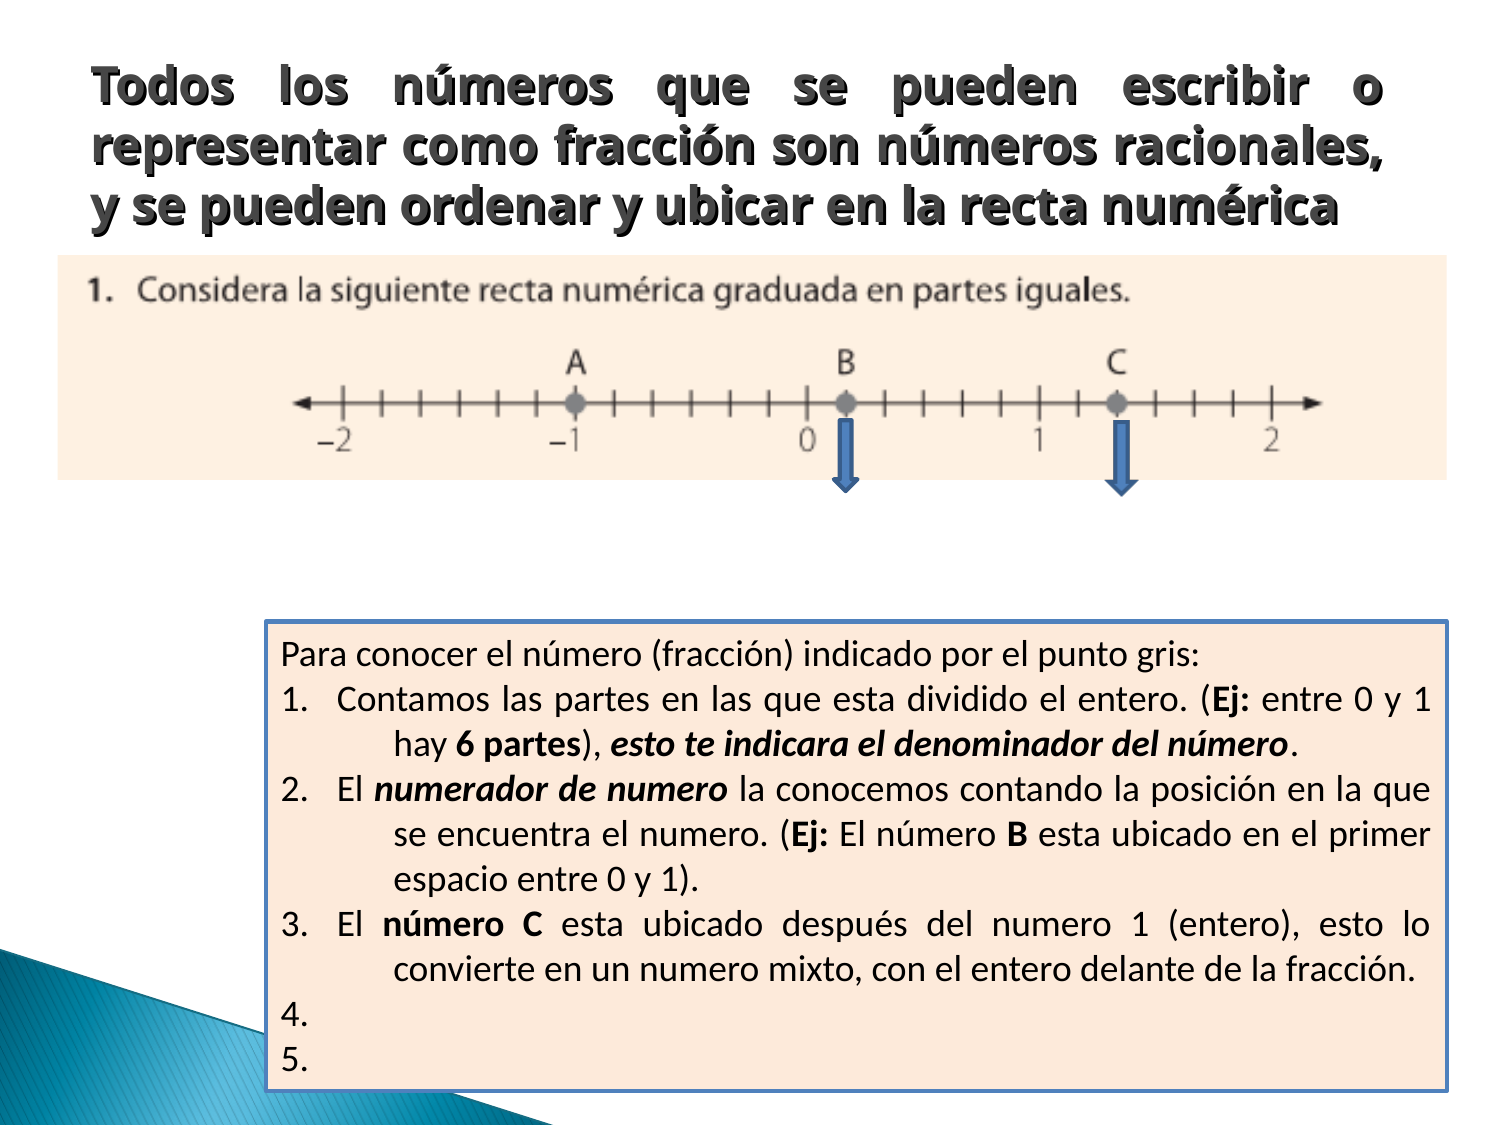

# Todos los números que se pueden escribir o representar como fracción son números racionales, y se pueden ordenar y ubicar en la recta numérica
Para conocer el número (fracción) indicado por el punto gris:
Contamos las partes en las que esta dividido el entero. (Ej: entre 0 y 1 hay 6 partes), esto te indicara el denominador del número.
El numerador de numero la conocemos contando la posición en la que se encuentra el numero. (Ej: El número B esta ubicado en el primer espacio entre 0 y 1).
El número C esta ubicado después del numero 1 (entero), esto lo convierte en un numero mixto, con el entero delante de la fracción.